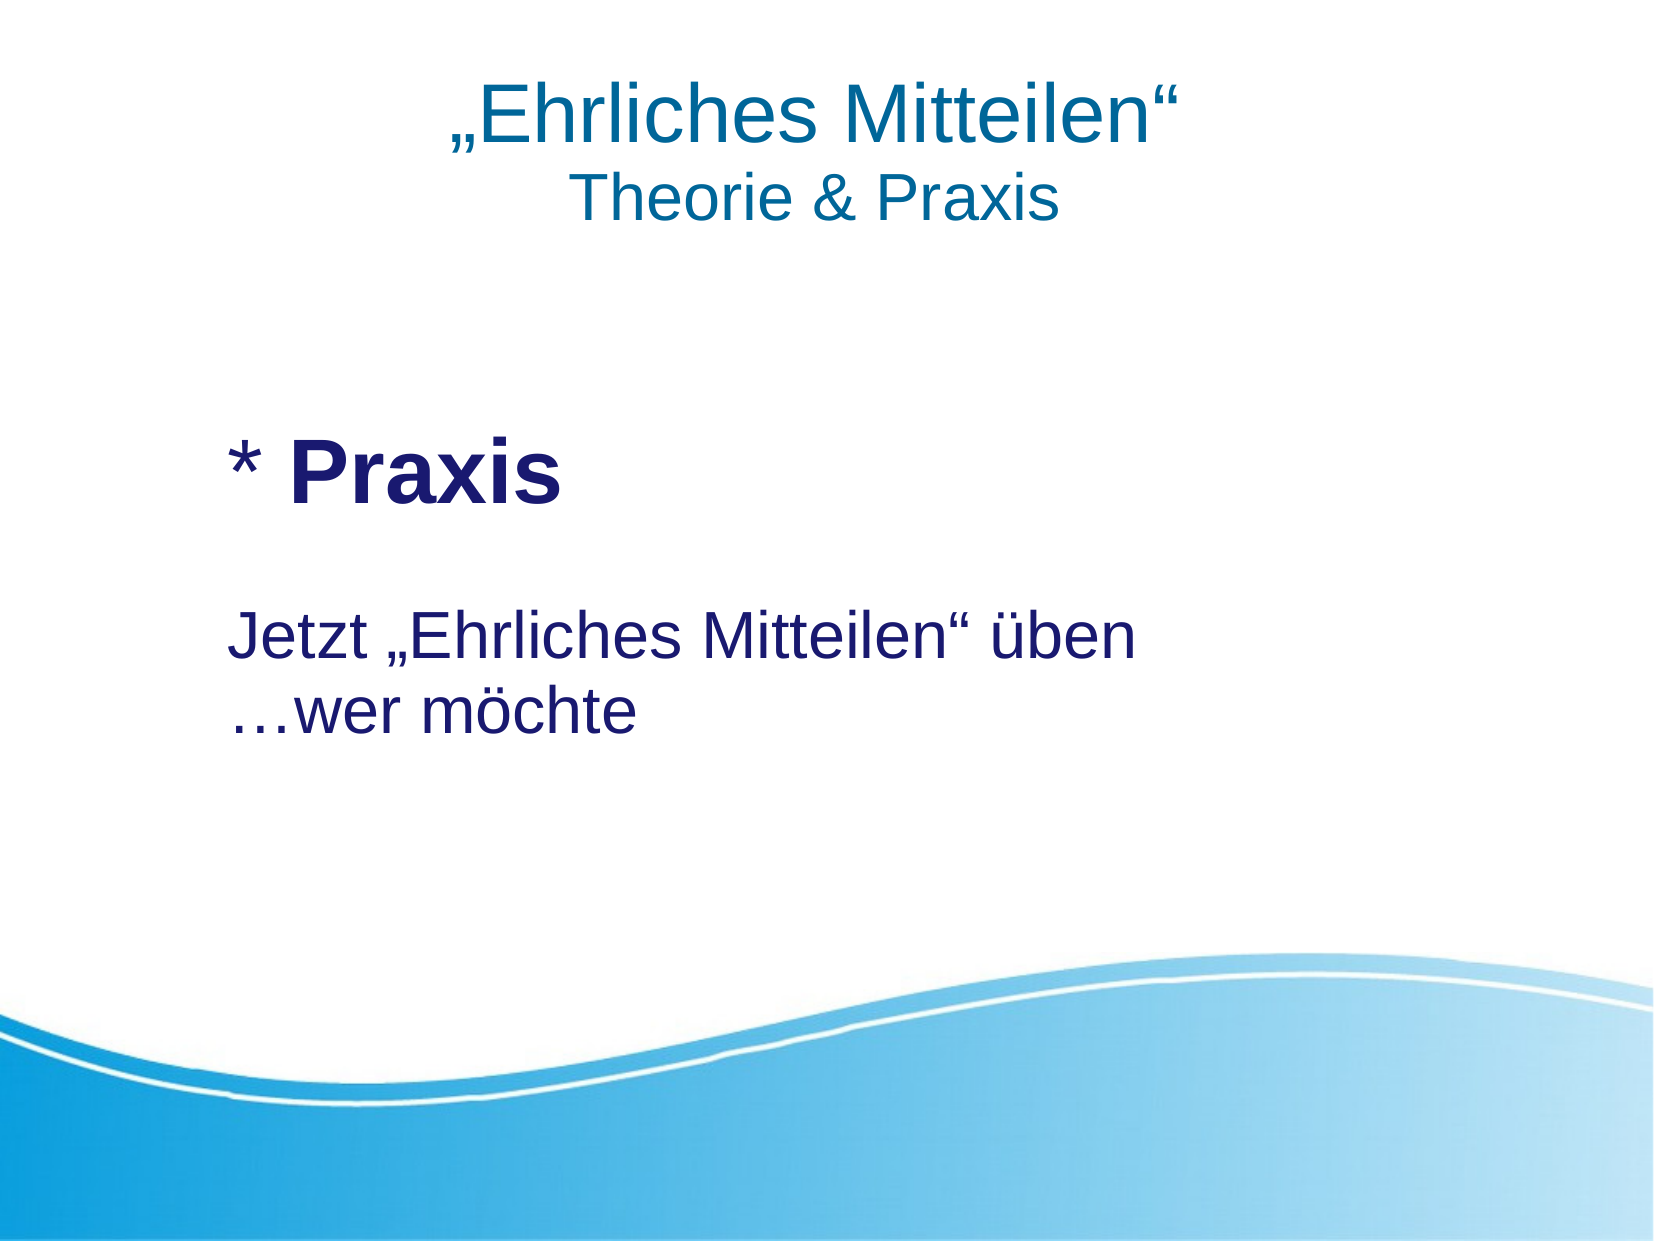

# „Ehrliches Mitteilen“ Theorie & Praxis
* Praxis
Jetzt „Ehrliches Mitteilen“ üben
…wer möchte